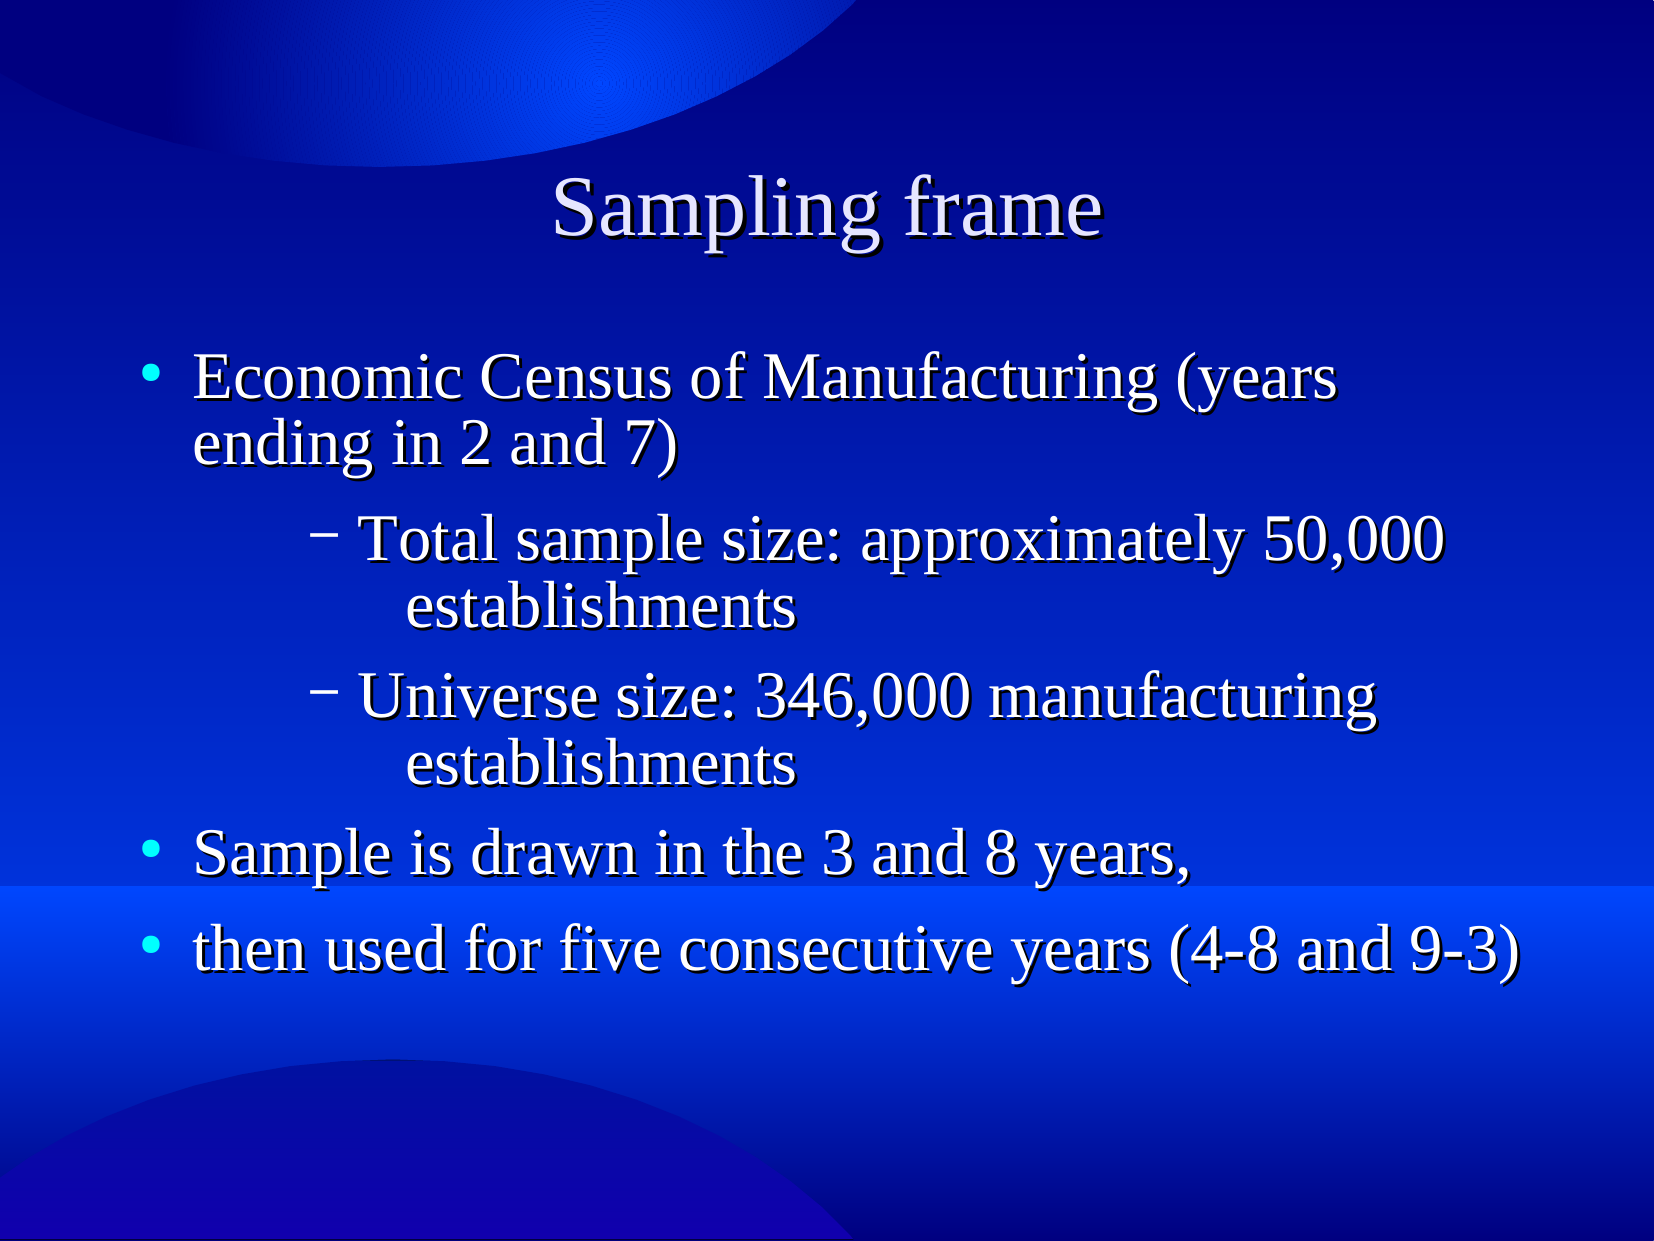

# Sampling frame
Economic Census of Manufacturing (years ending in 2 and 7)
Total sample size: approximately 50,000 establishments
Universe size: 346,000 manufacturing establishments
Sample is drawn in the 3 and 8 years,
then used for five consecutive years (4-8 and 9-3)